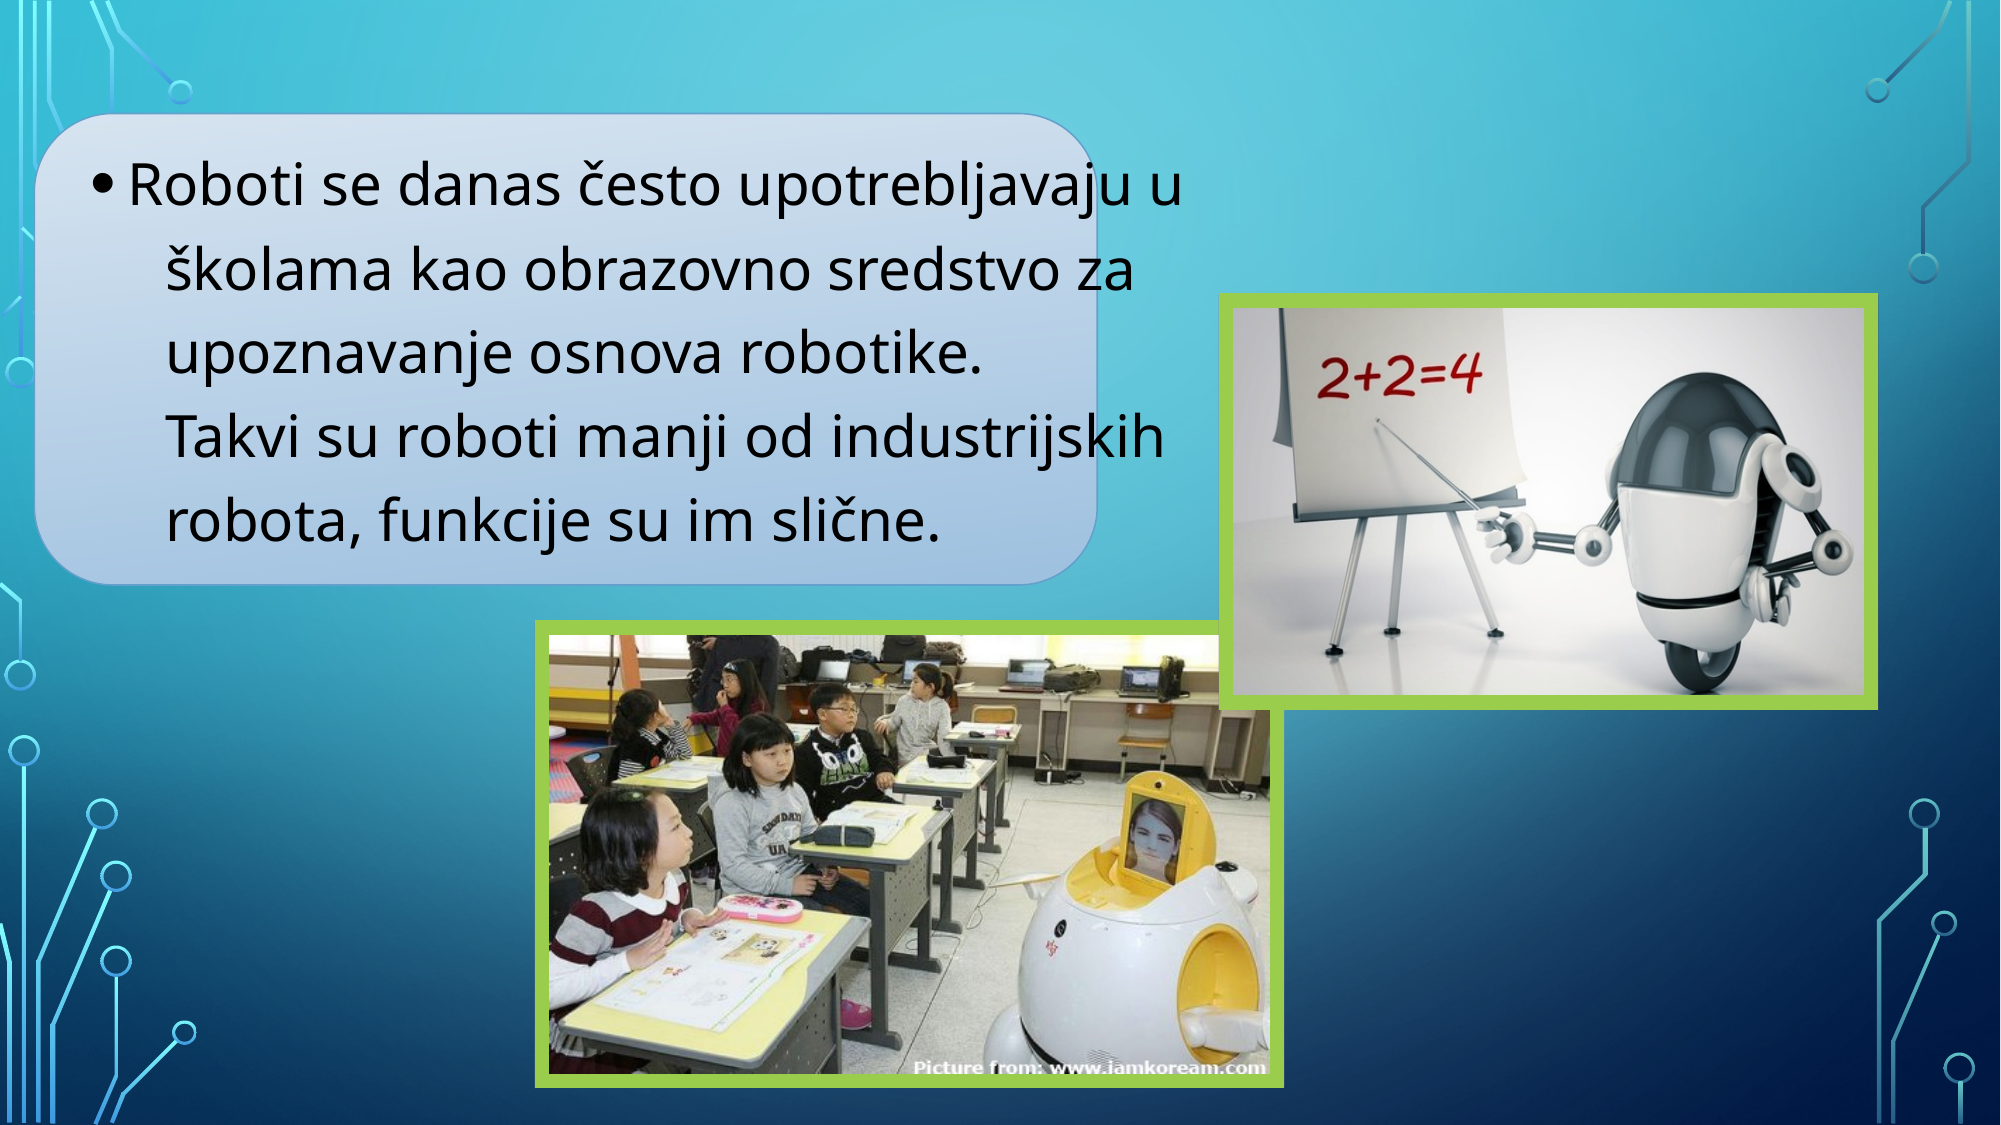

Roboti se danas često upotrebljavaju u
školama kao obrazovno sredstvo za
upoznavanje osnova robotike.
Takvi su roboti manji od industrijskih
robota, funkcije su im slične.